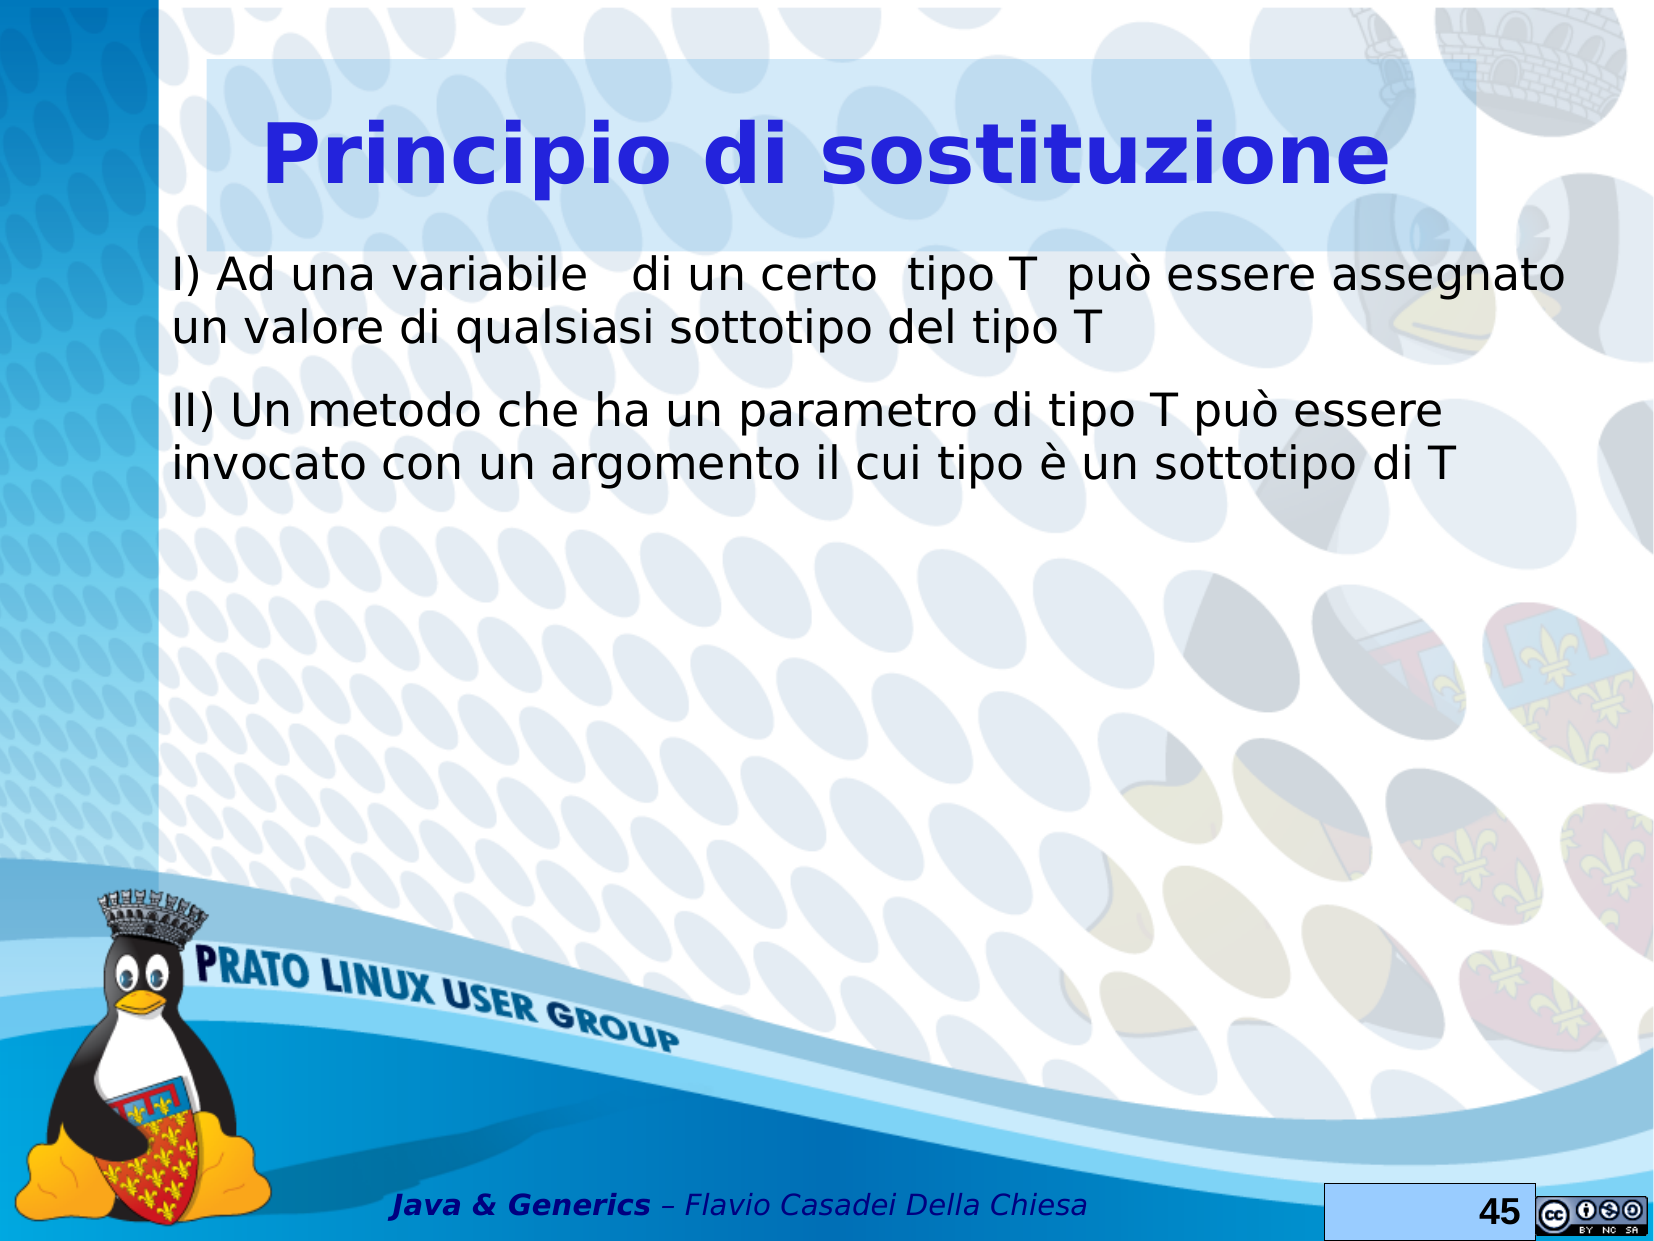

# Principio di sostituzione
I) Ad una variabile di un certo tipo T può essere assegnato un valore di qualsiasi sottotipo del tipo T
II) Un metodo che ha un parametro di tipo T può essere invocato con un argomento il cui tipo è un sottotipo di T